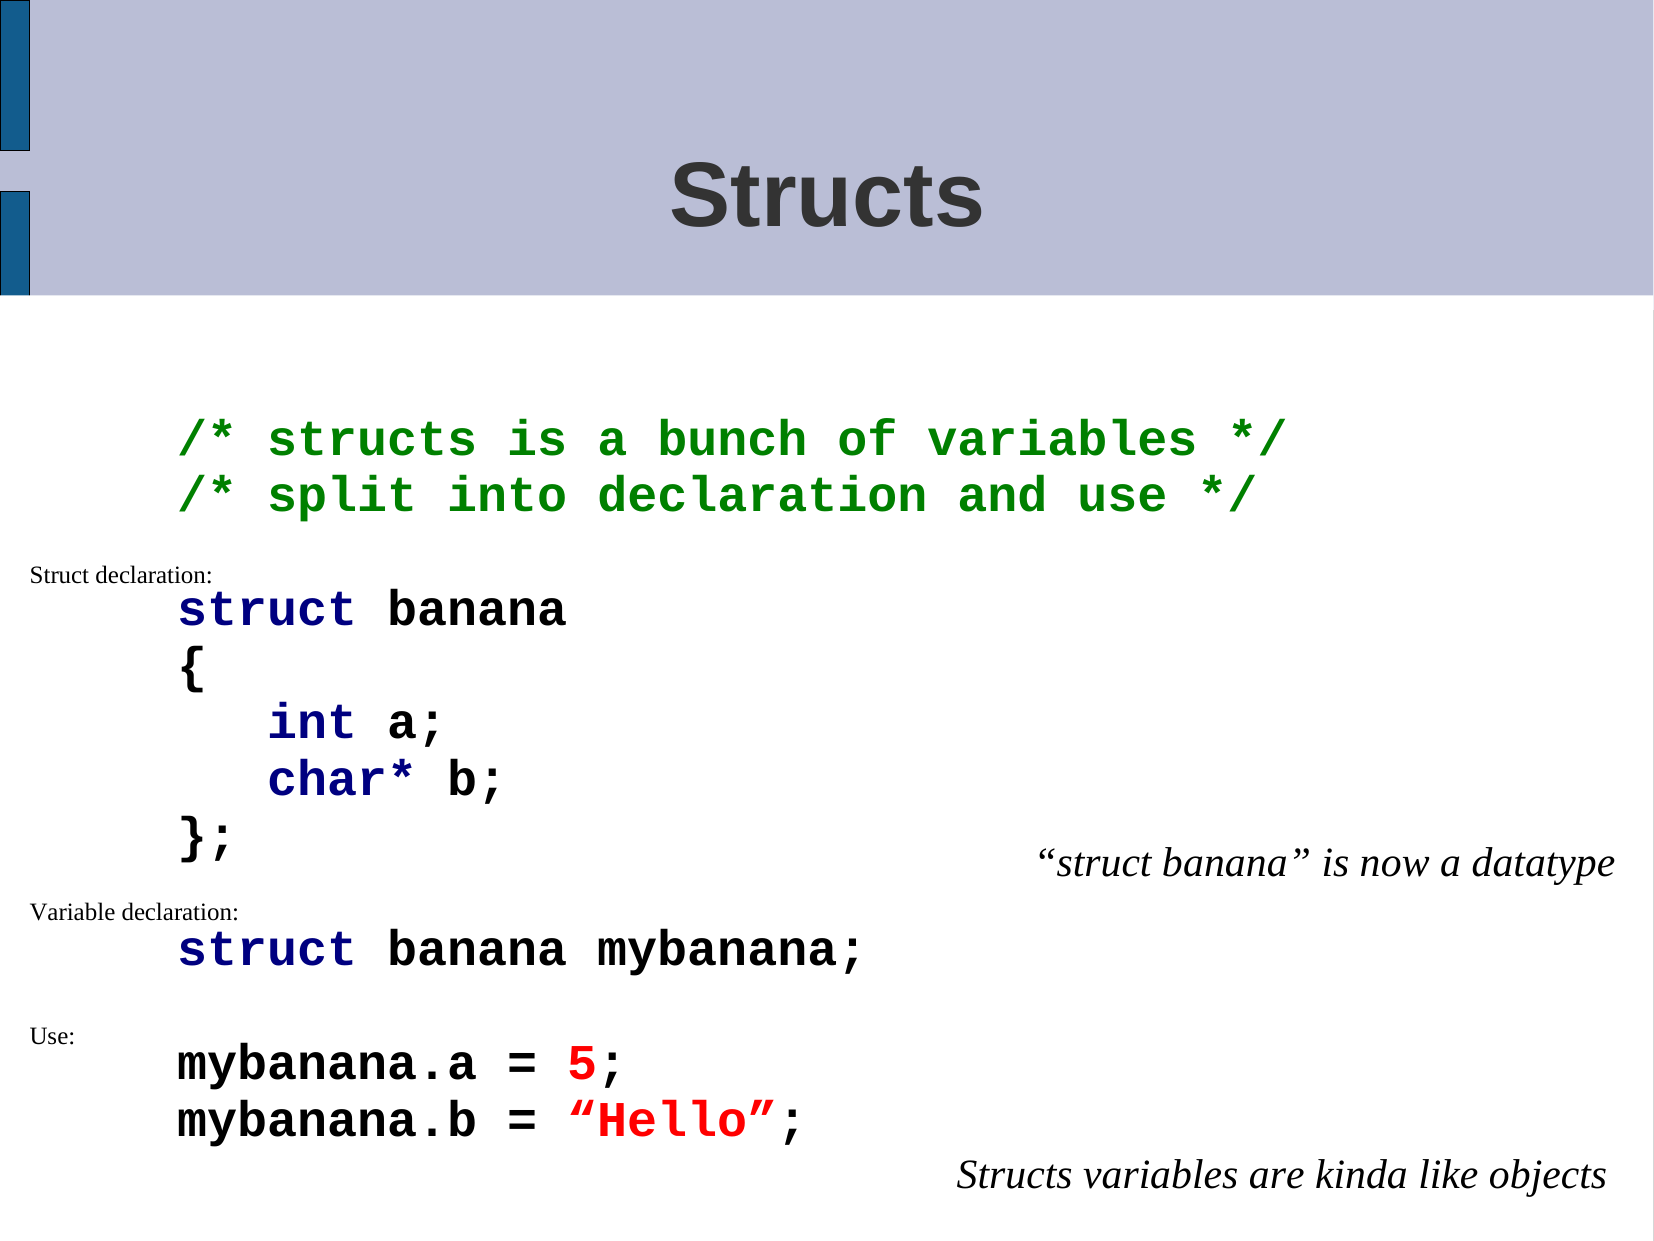

# Structs
/* structs is a bunch of variables */
/* split into declaration and use */
struct banana
{
 int a;
 char* b;
};
struct banana mybanana;
mybanana.a = 5;
mybanana.b = “Hello”;
Struct declaration:
“struct banana” is now a datatype
Variable declaration:
Use:
Structs variables are kinda like objects